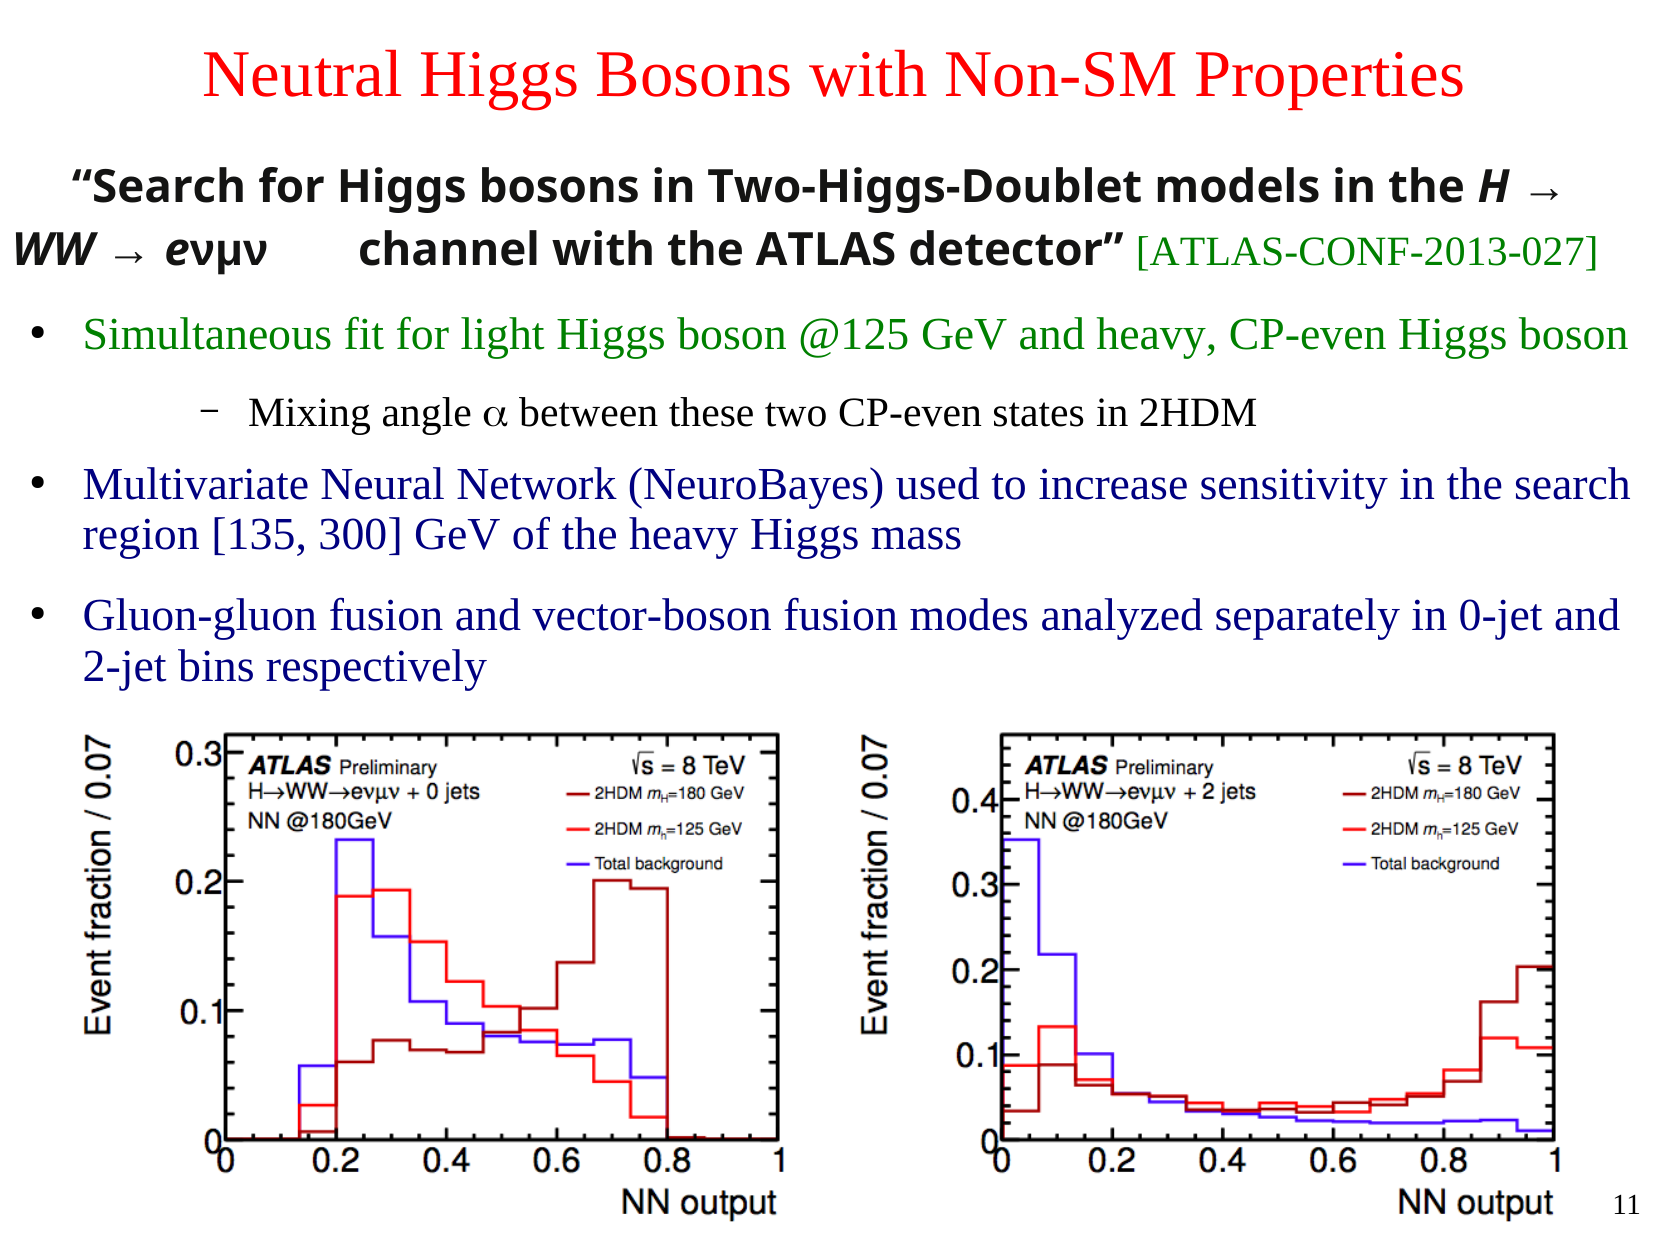

# Neutral Higgs Bosons with Non-SM Properties
 “Search for Higgs bosons in Two-Higgs-Doublet models in the H → WW → eνμν channel with the ATLAS detector” [ATLAS-CONF-2013-027]
Simultaneous fit for light Higgs boson @125 GeV and heavy, CP-even Higgs boson
Mixing angle α between these two CP-even states in 2HDM
Multivariate Neural Network (NeuroBayes) used to increase sensitivity in the search region [135, 300] GeV of the heavy Higgs mass
Gluon-gluon fusion and vector-boson fusion modes analyzed separately in 0-jet and 2-jet bins respectively
11